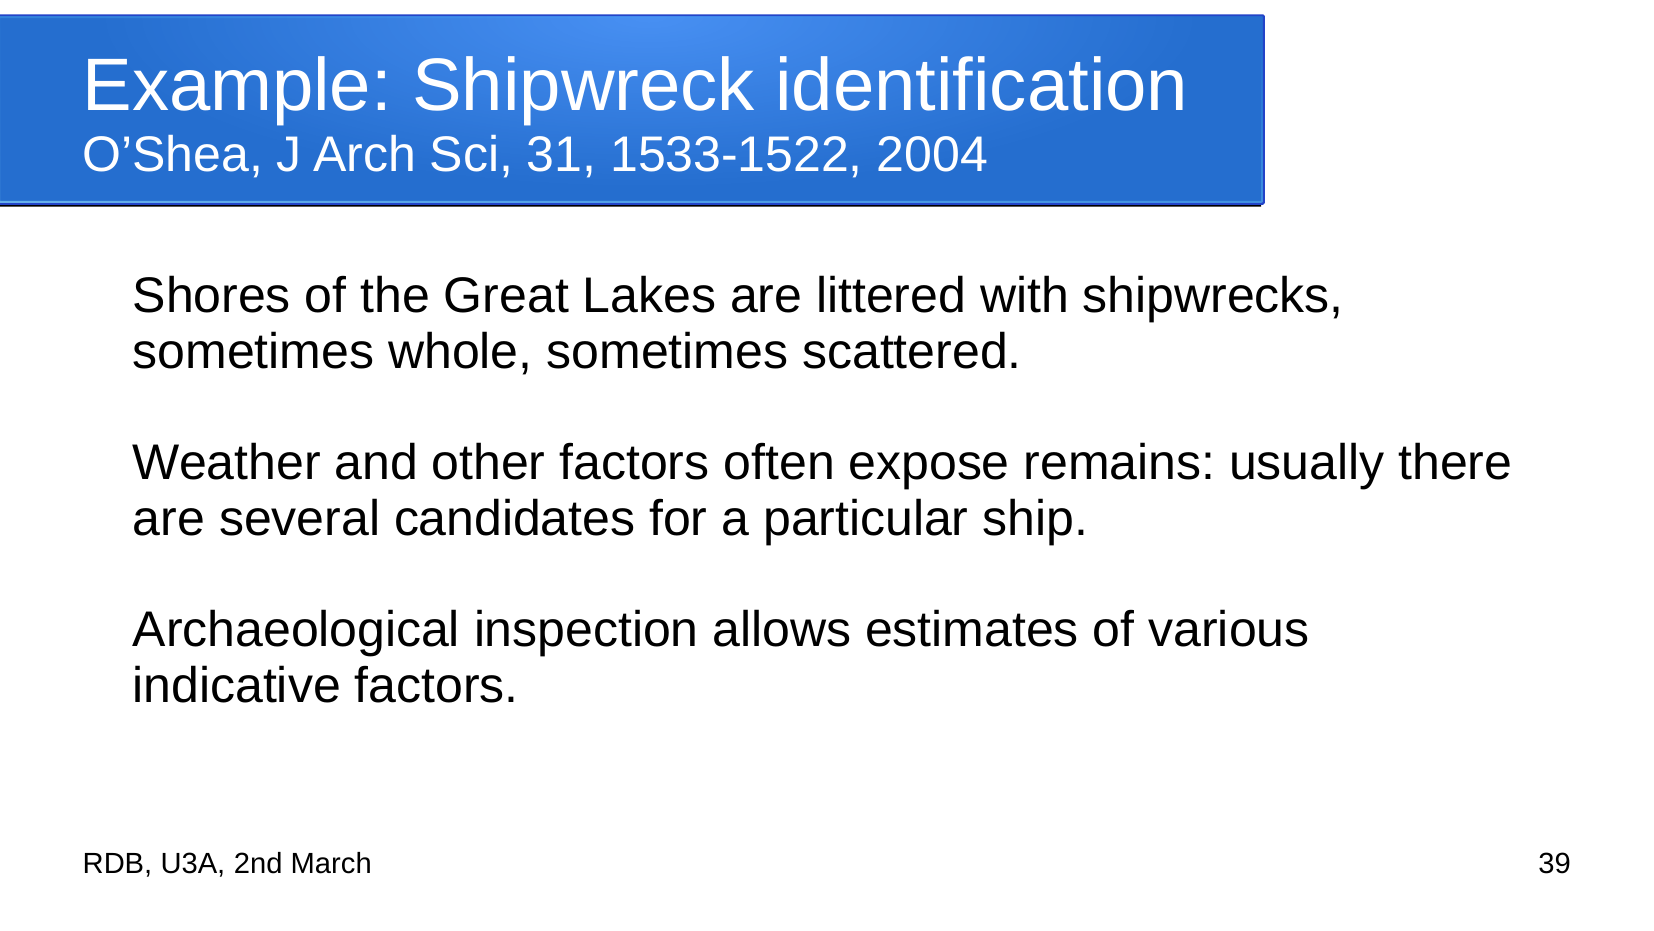

# Example: Shipwreck identification O’Shea, J Arch Sci, 31, 1533-1522, 2004
Shores of the Great Lakes are littered with shipwrecks, sometimes whole, sometimes scattered.
Weather and other factors often expose remains: usually there are several candidates for a particular ship.
Archaeological inspection allows estimates of various indicative factors.
RDB, U3A, 2nd March
39